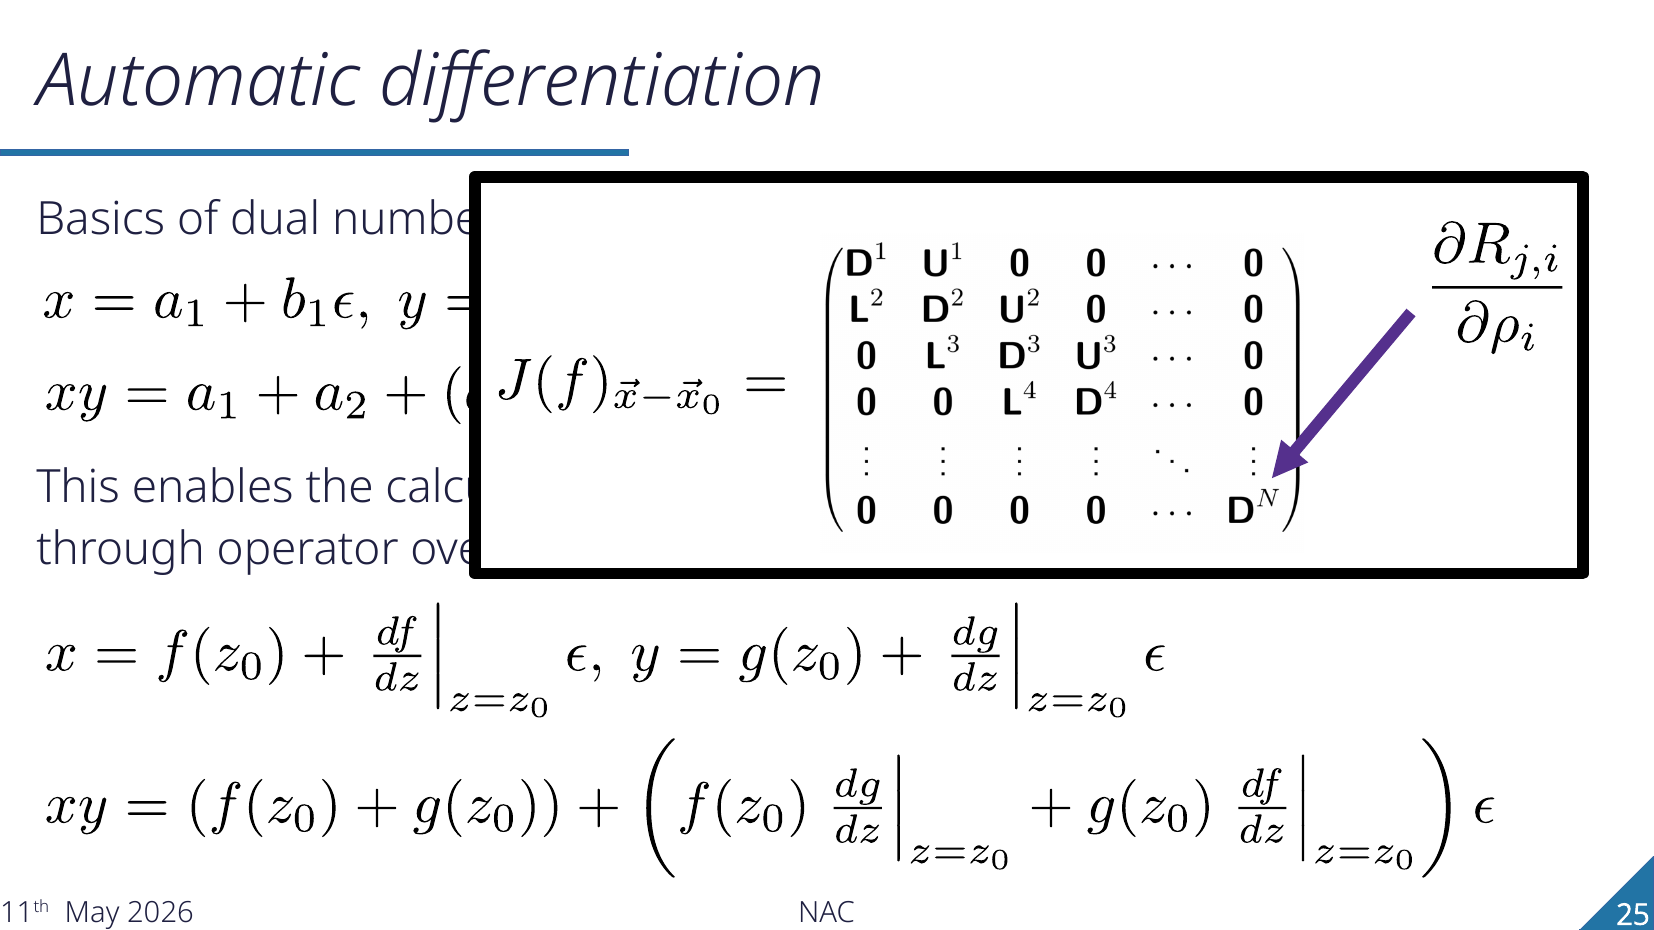

# Automatic differentiation
Basics of dual number arithmetic
This enables the calculation of derivatives through operator overloading
25